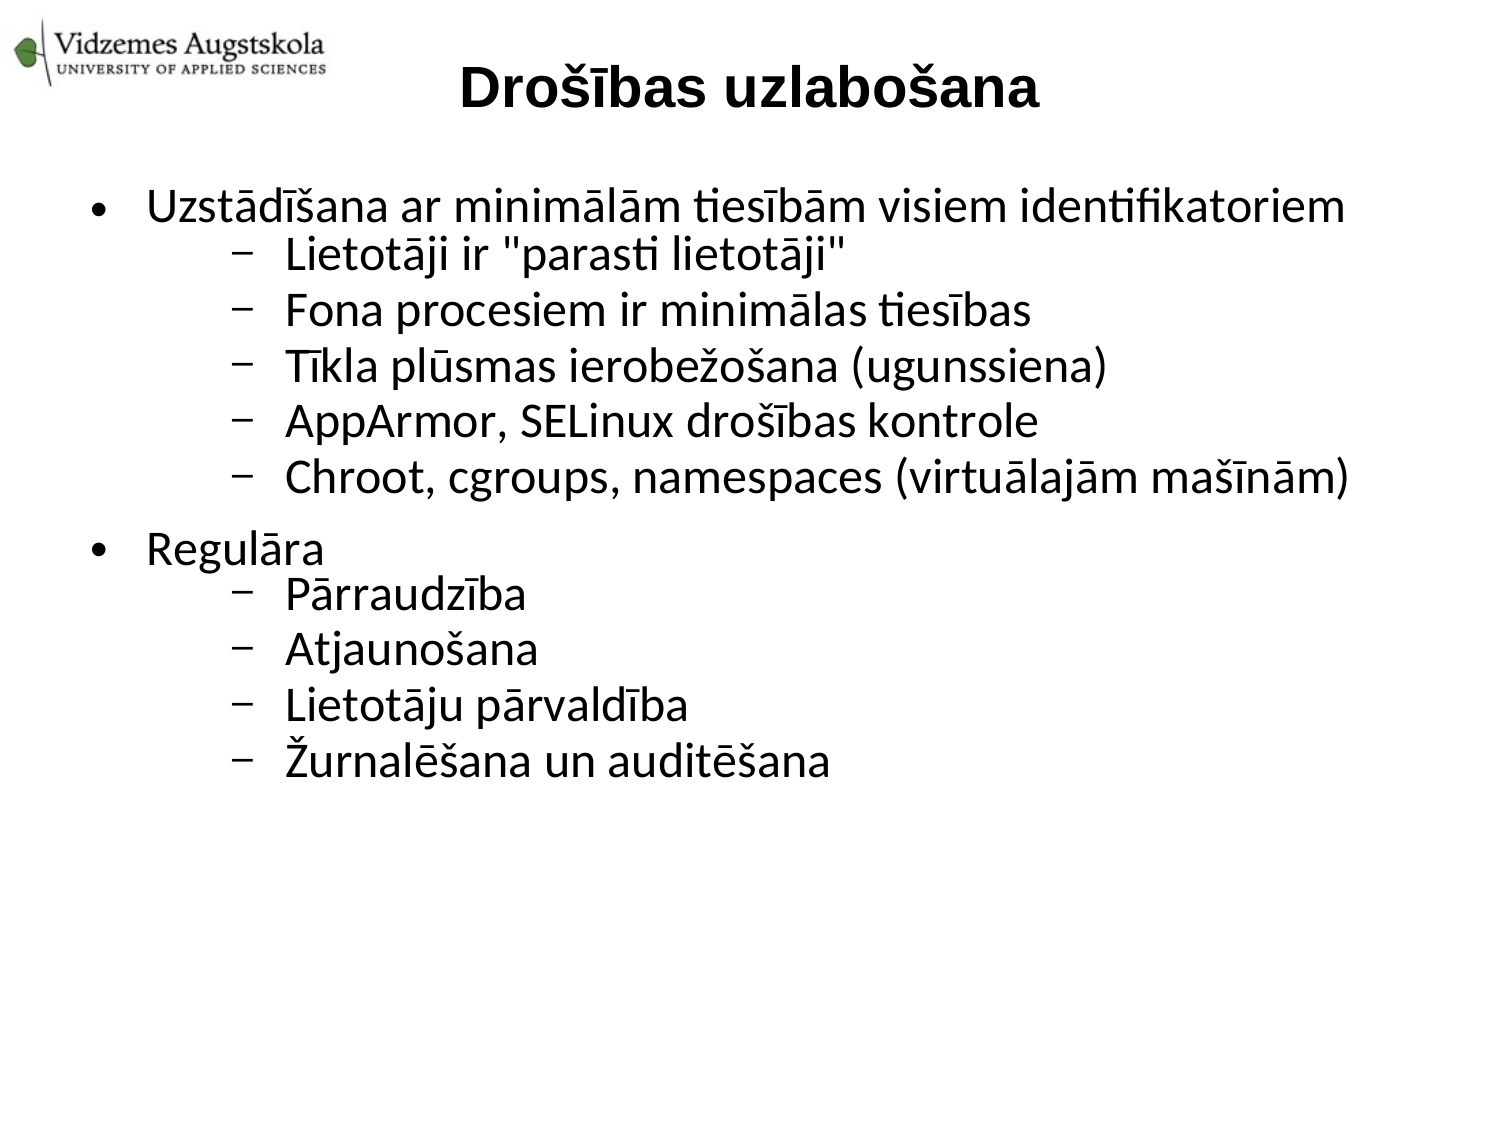

# Drošības uzlabošana
Uzstādīšana ar minimālām tiesībām visiem identifikatoriem
Lietotāji ir "parasti lietotāji"
Fona procesiem ir minimālas tiesības
Tīkla plūsmas ierobežošana (ugunssiena)
AppArmor, SELinux drošības kontrole
Chroot, cgroups, namespaces (virtuālajām mašīnām)
Regulāra
Pārraudzība
Atjaunošana
Lietotāju pārvaldība
Žurnalēšana un auditēšana